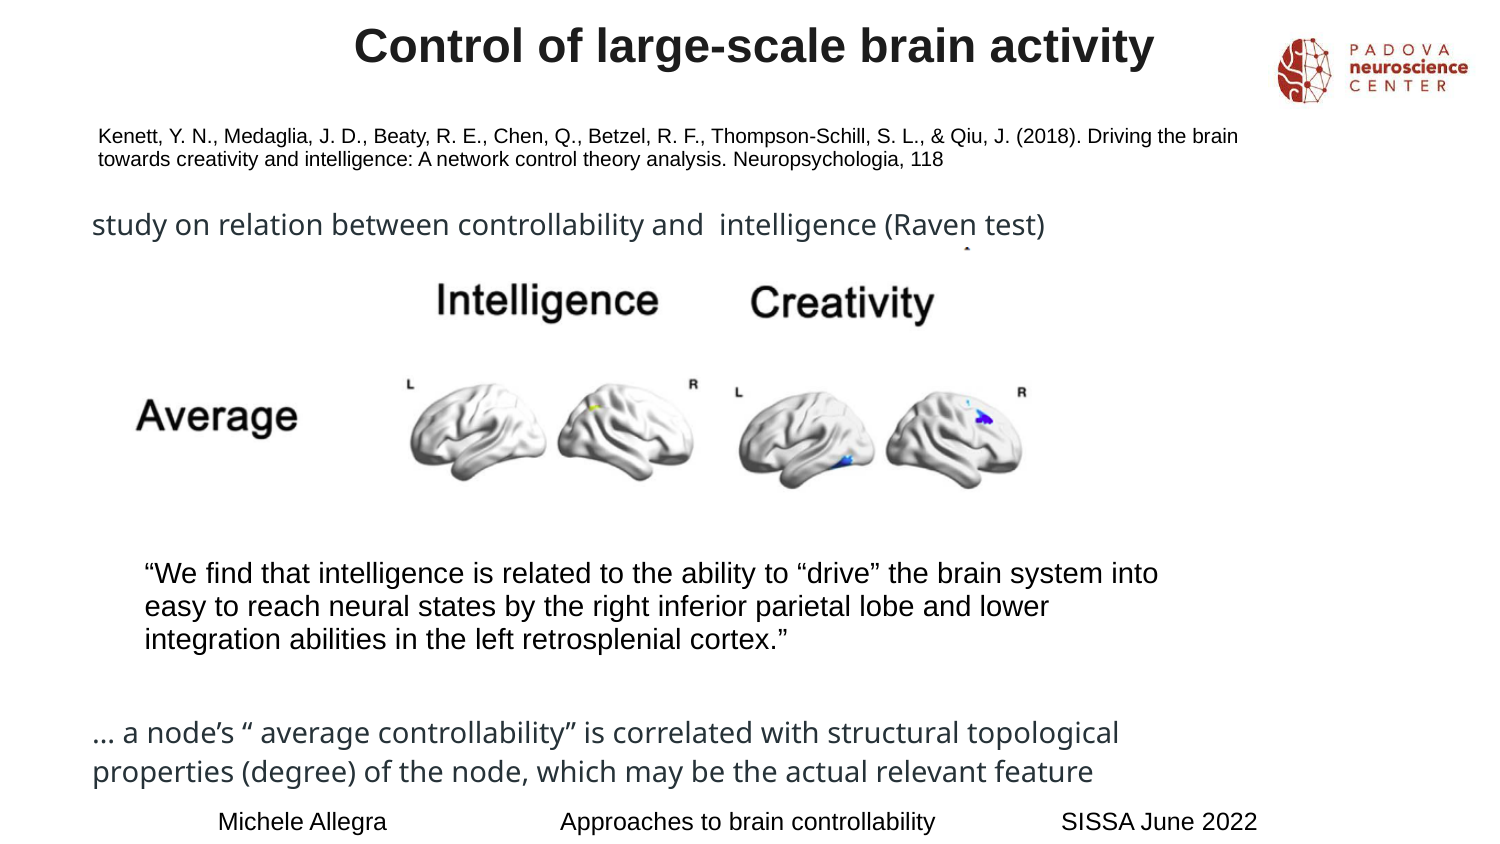

Control of large-scale brain activity
Kenett, Y. N., Medaglia, J. D., Beaty, R. E., Chen, Q., Betzel, R. F., Thompson-Schill, S. L., & Qiu, J. (2018). Driving the brain towards creativity and intelligence: A network control theory analysis. Neuropsychologia, 118
study on relation between controllability and intelligence (Raven test)
“We find that intelligence is related to the ability to “drive” the brain system into easy to reach neural states by the right inferior parietal lobe and lower integration abilities in the left retrosplenial cortex.”
… a node’s “ average controllability” is correlated with structural topological properties (degree) of the node, which may be the actual relevant feature
Michele Allegra Approaches to brain controllability SISSA June 2022